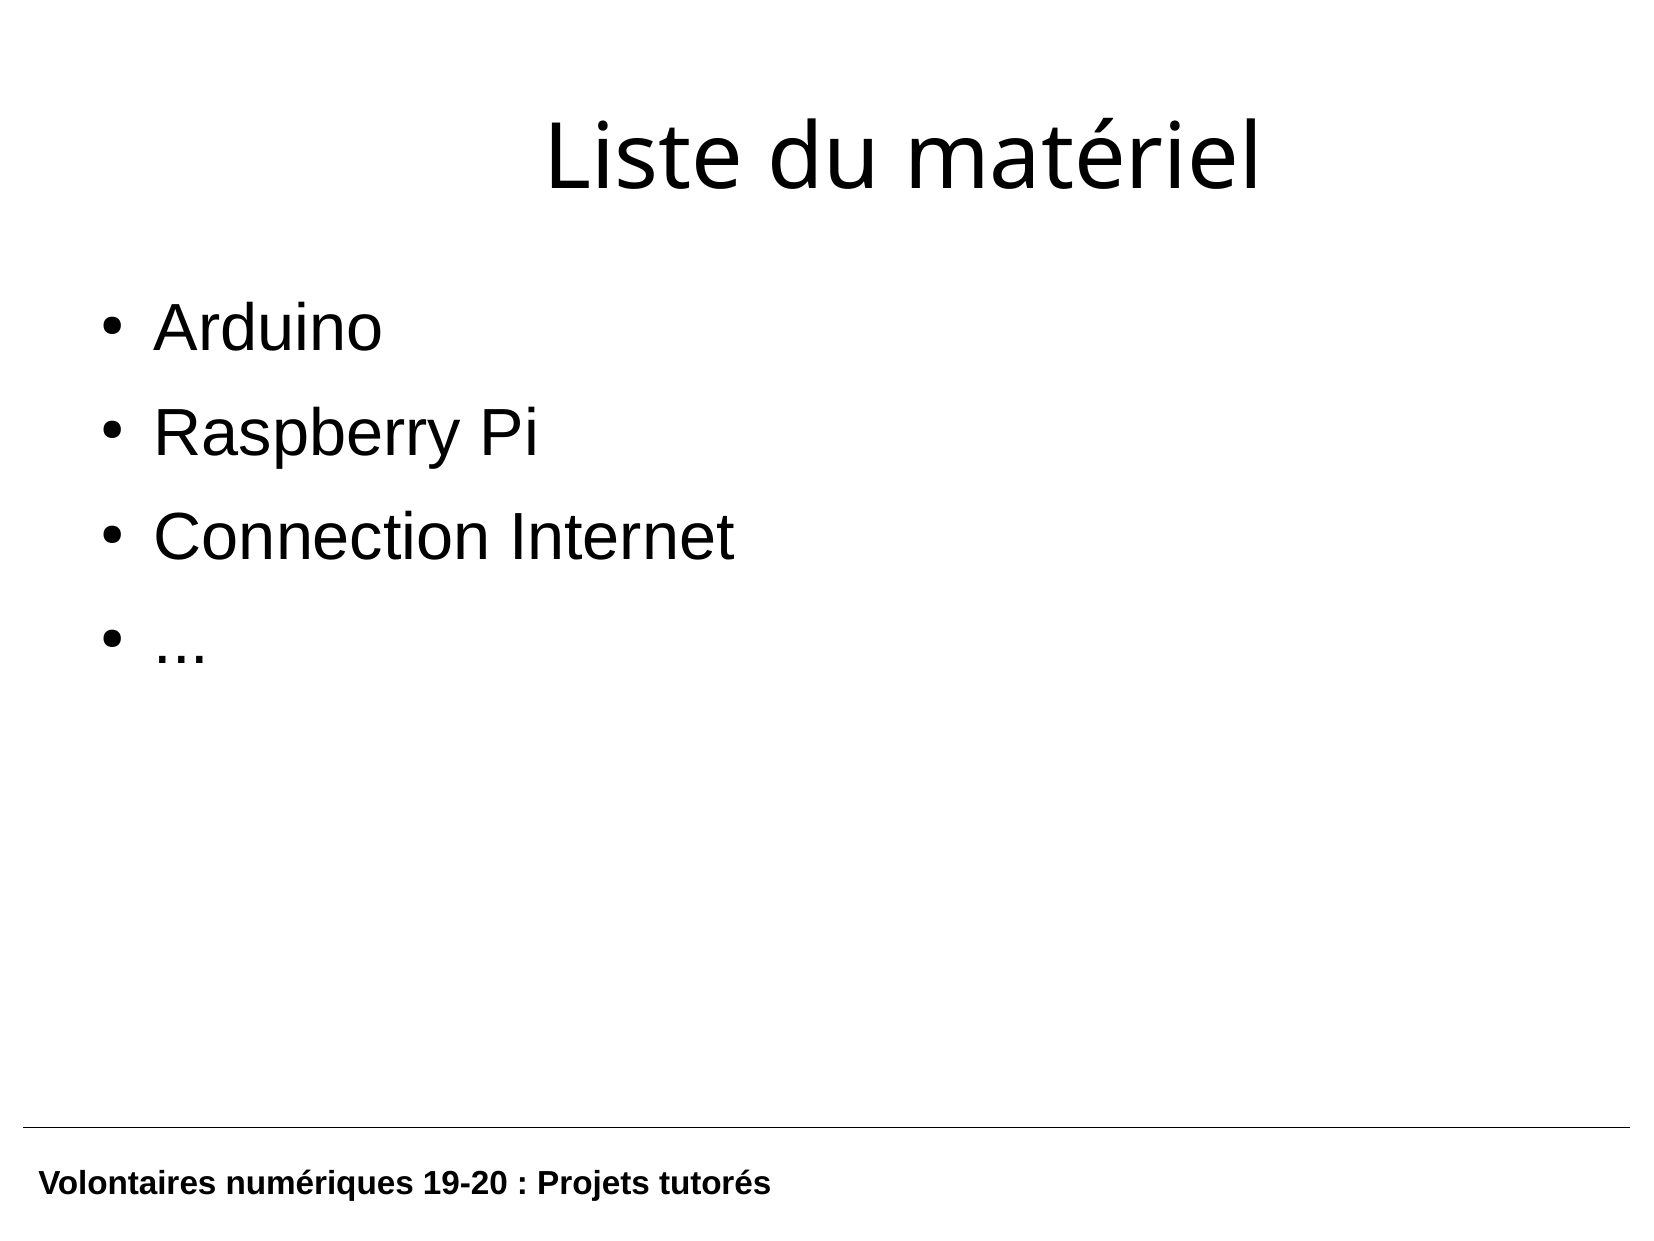

# Liste du matériel
Arduino
Raspberry Pi
Connection Internet
...
Volontaires numériques 19-20 : Projets tutorés